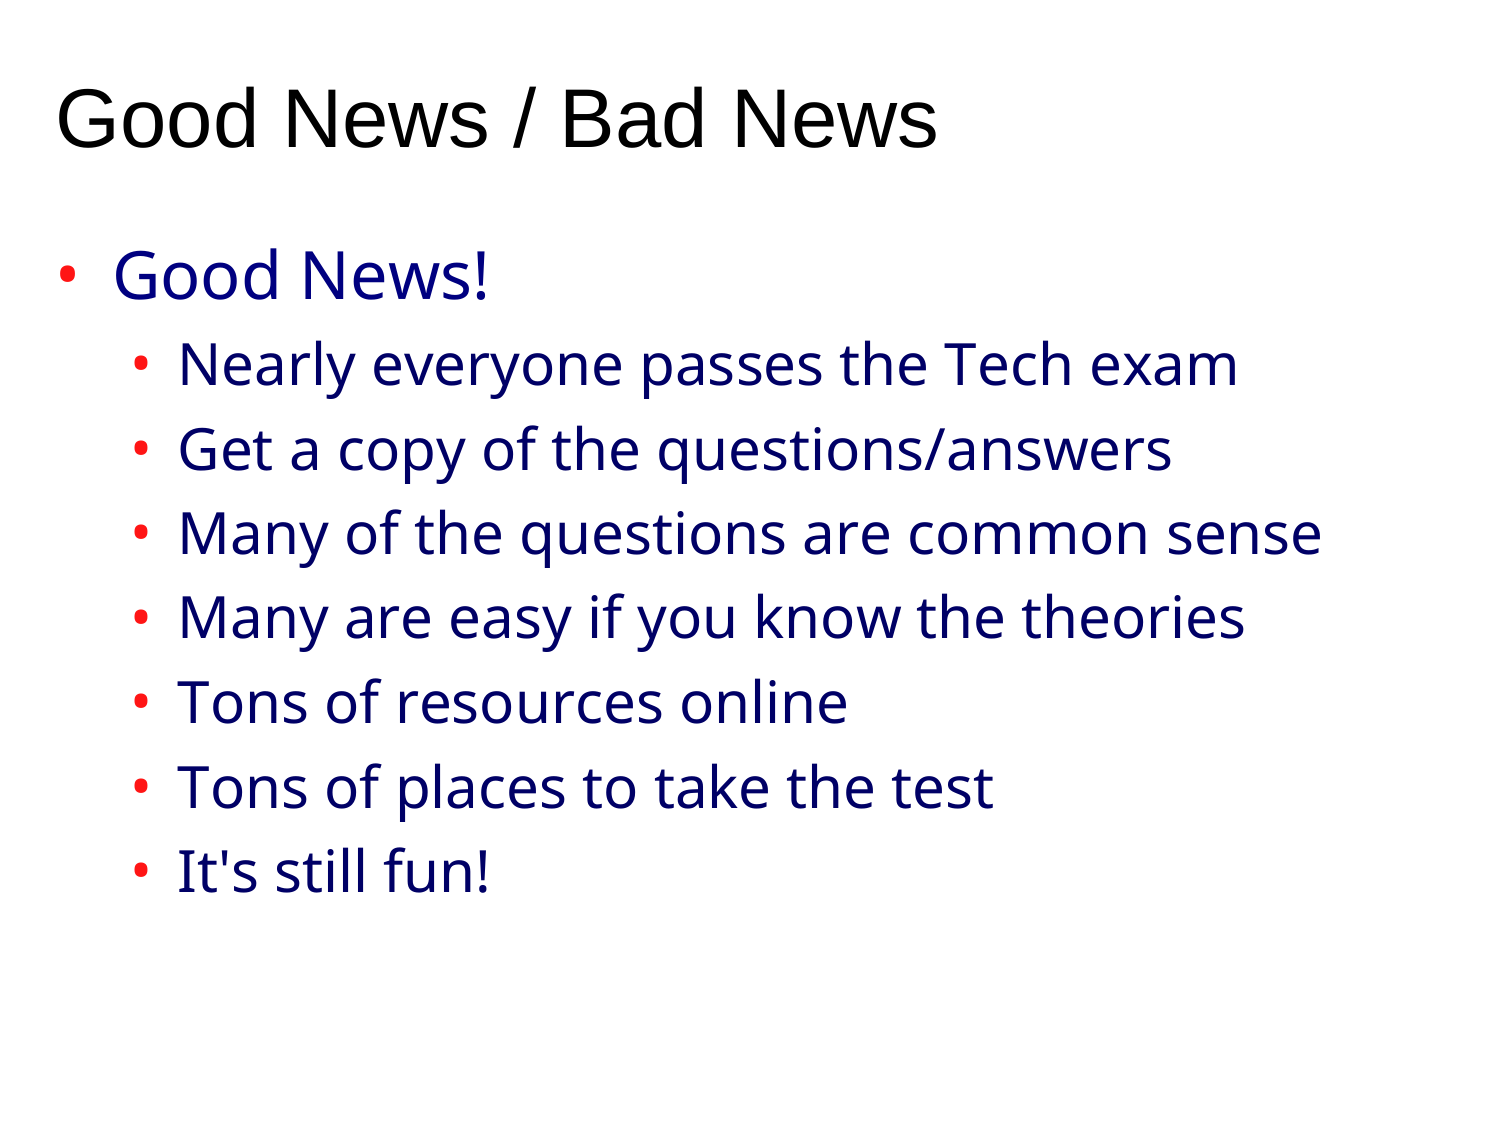

# Good News / Bad News
Good News!
Nearly everyone passes the Tech exam
Get a copy of the questions/answers
Many of the questions are common sense
Many are easy if you know the theories
Tons of resources online
Tons of places to take the test
It's still fun!